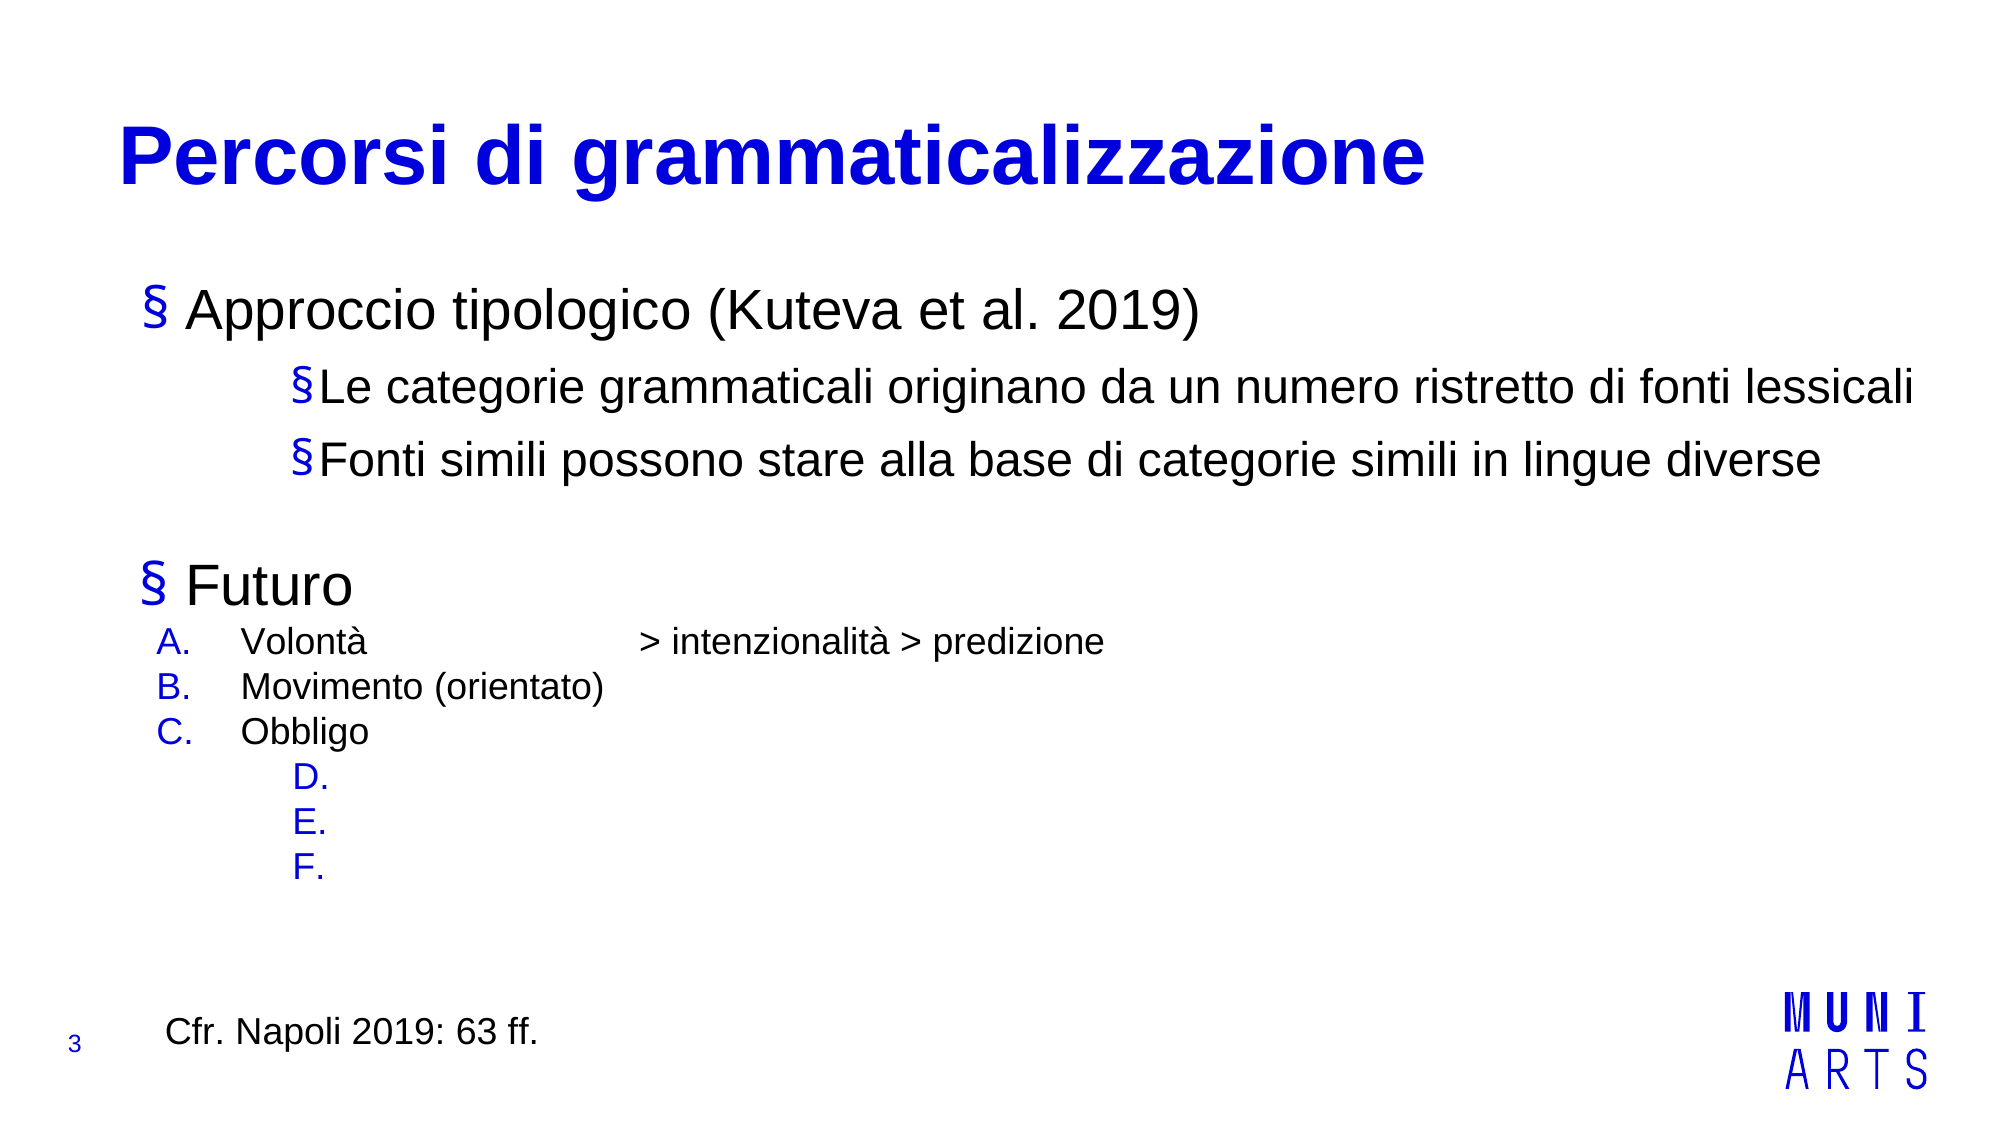

# Percorsi di grammaticalizzazione
 Approccio tipologico (Kuteva et al. 2019)
Le categorie grammaticali originano da un numero ristretto di fonti lessicali
Fonti simili possono stare alla base di categorie simili in lingue diverse
 Futuro
Volontà > intenzionalità > predizione
Movimento (orientato)
Obbligo
 Cfr. Napoli 2019: 63 ff.